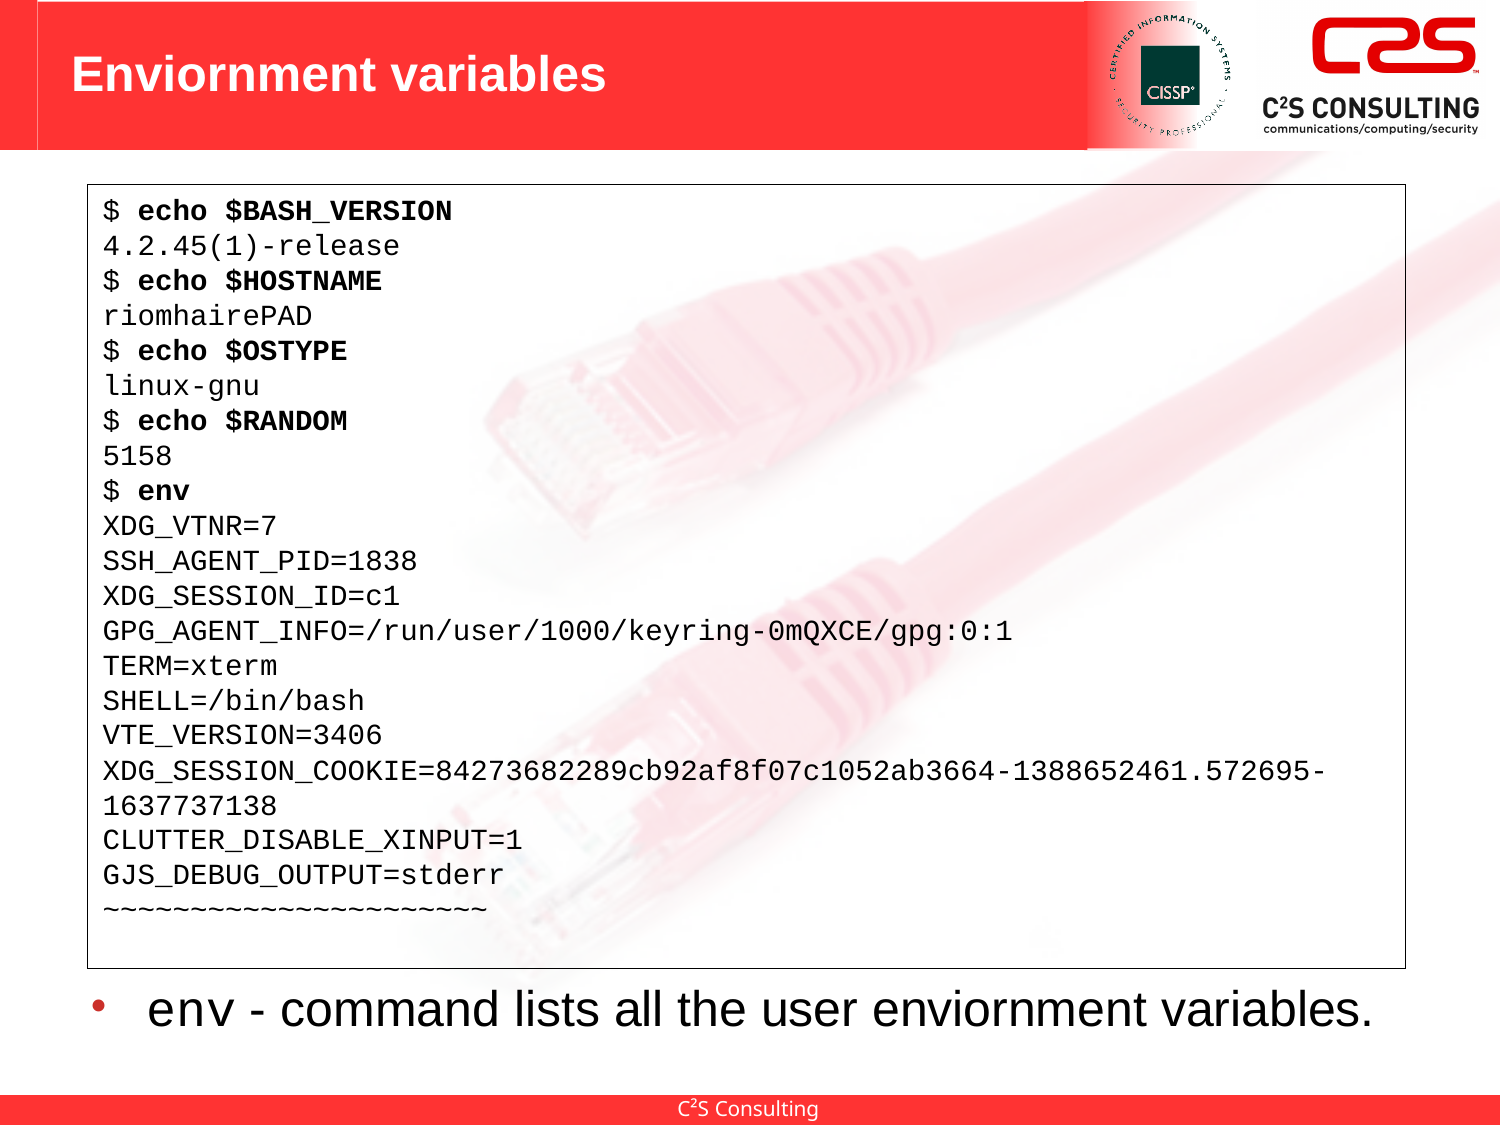

# Enviornment variables
$ echo $BASH_VERSION
4.2.45(1)-release
$ echo $HOSTNAME
riomhairePAD
$ echo $OSTYPE
linux-gnu
$ echo $RANDOM
5158
$ env
XDG_VTNR=7
SSH_AGENT_PID=1838
XDG_SESSION_ID=c1
GPG_AGENT_INFO=/run/user/1000/keyring-0mQXCE/gpg:0:1
TERM=xterm
SHELL=/bin/bash
VTE_VERSION=3406
XDG_SESSION_COOKIE=84273682289cb92af8f07c1052ab3664-1388652461.572695-1637737138
CLUTTER_DISABLE_XINPUT=1
GJS_DEBUG_OUTPUT=stderr
~~~~~~~~~~~~~~~~~~~~~~
env - command lists all the user enviornment variables.